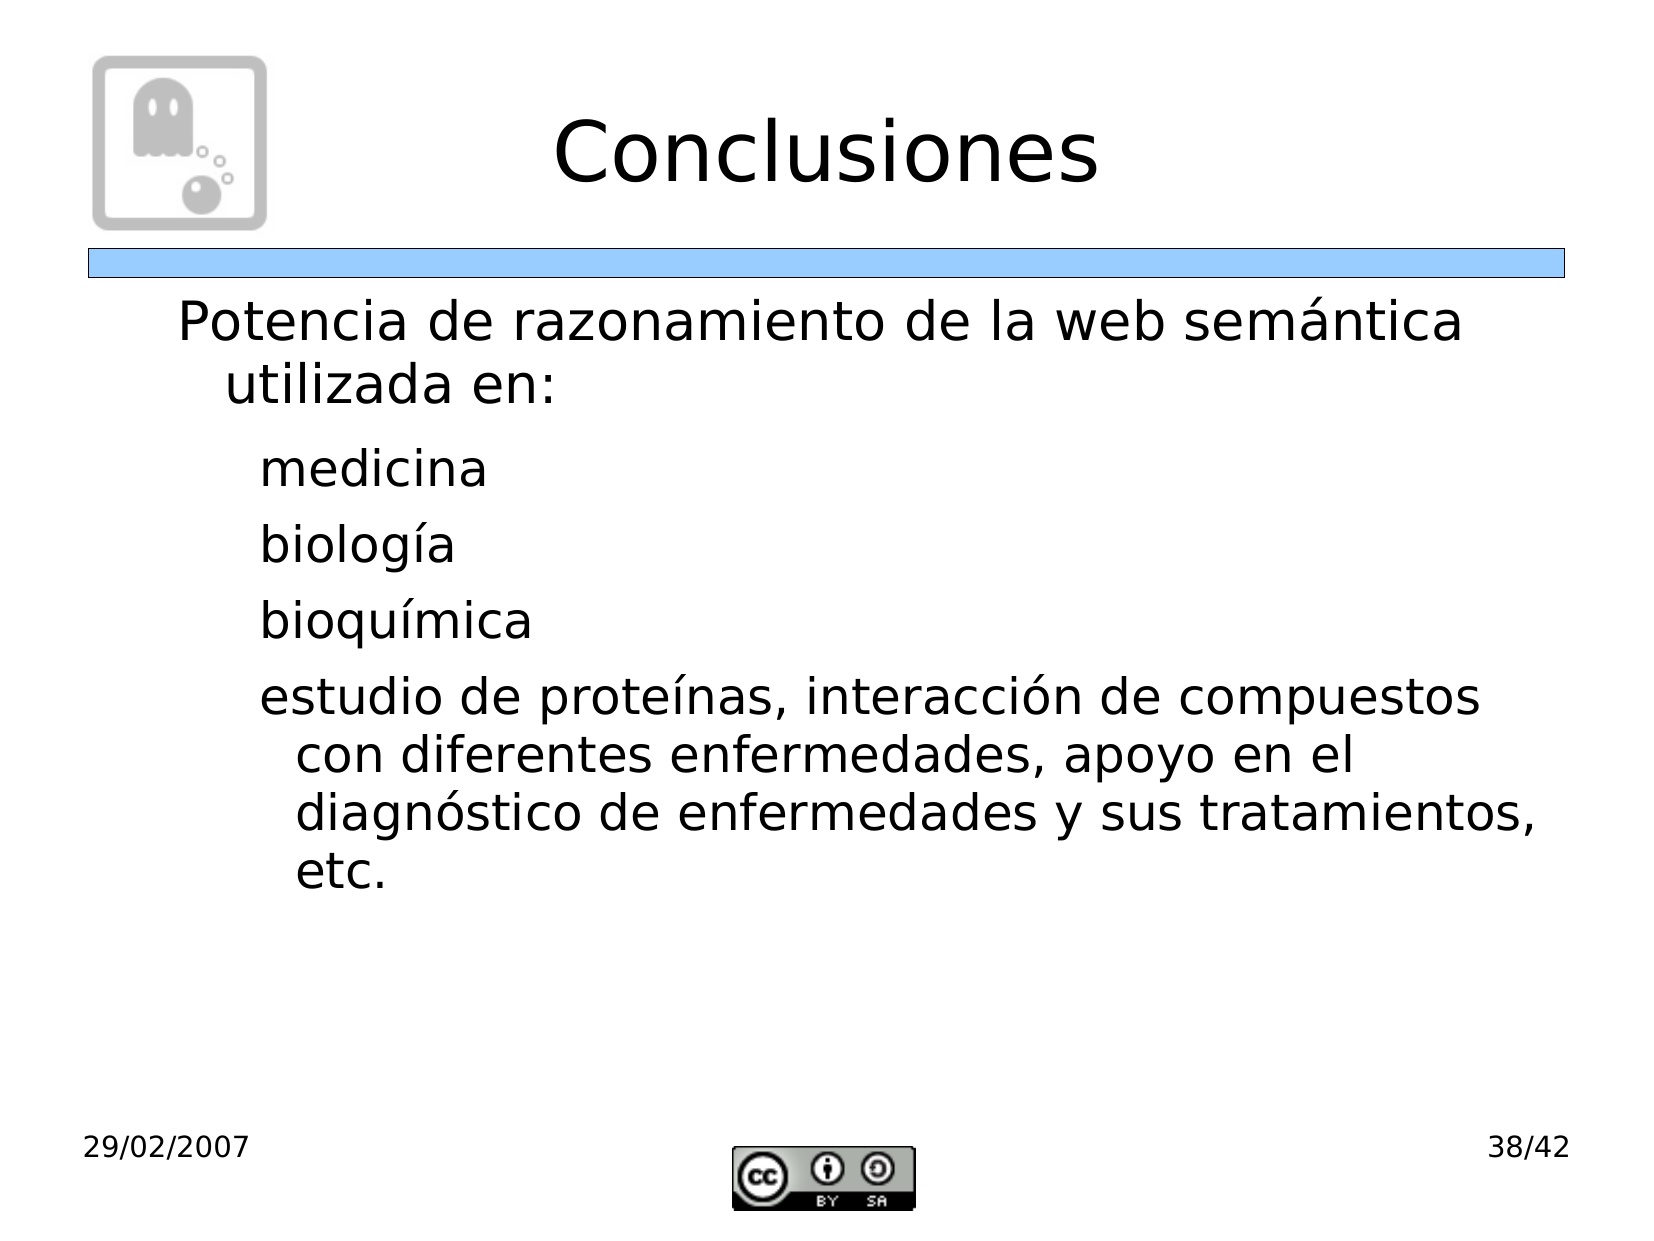

# Conclusiones
Potencia de razonamiento de la web semántica utilizada en:
medicina
biología
bioquímica
estudio de proteínas, interacción de compuestos con diferentes enfermedades, apoyo en el diagnóstico de enfermedades y sus tratamientos, etc.